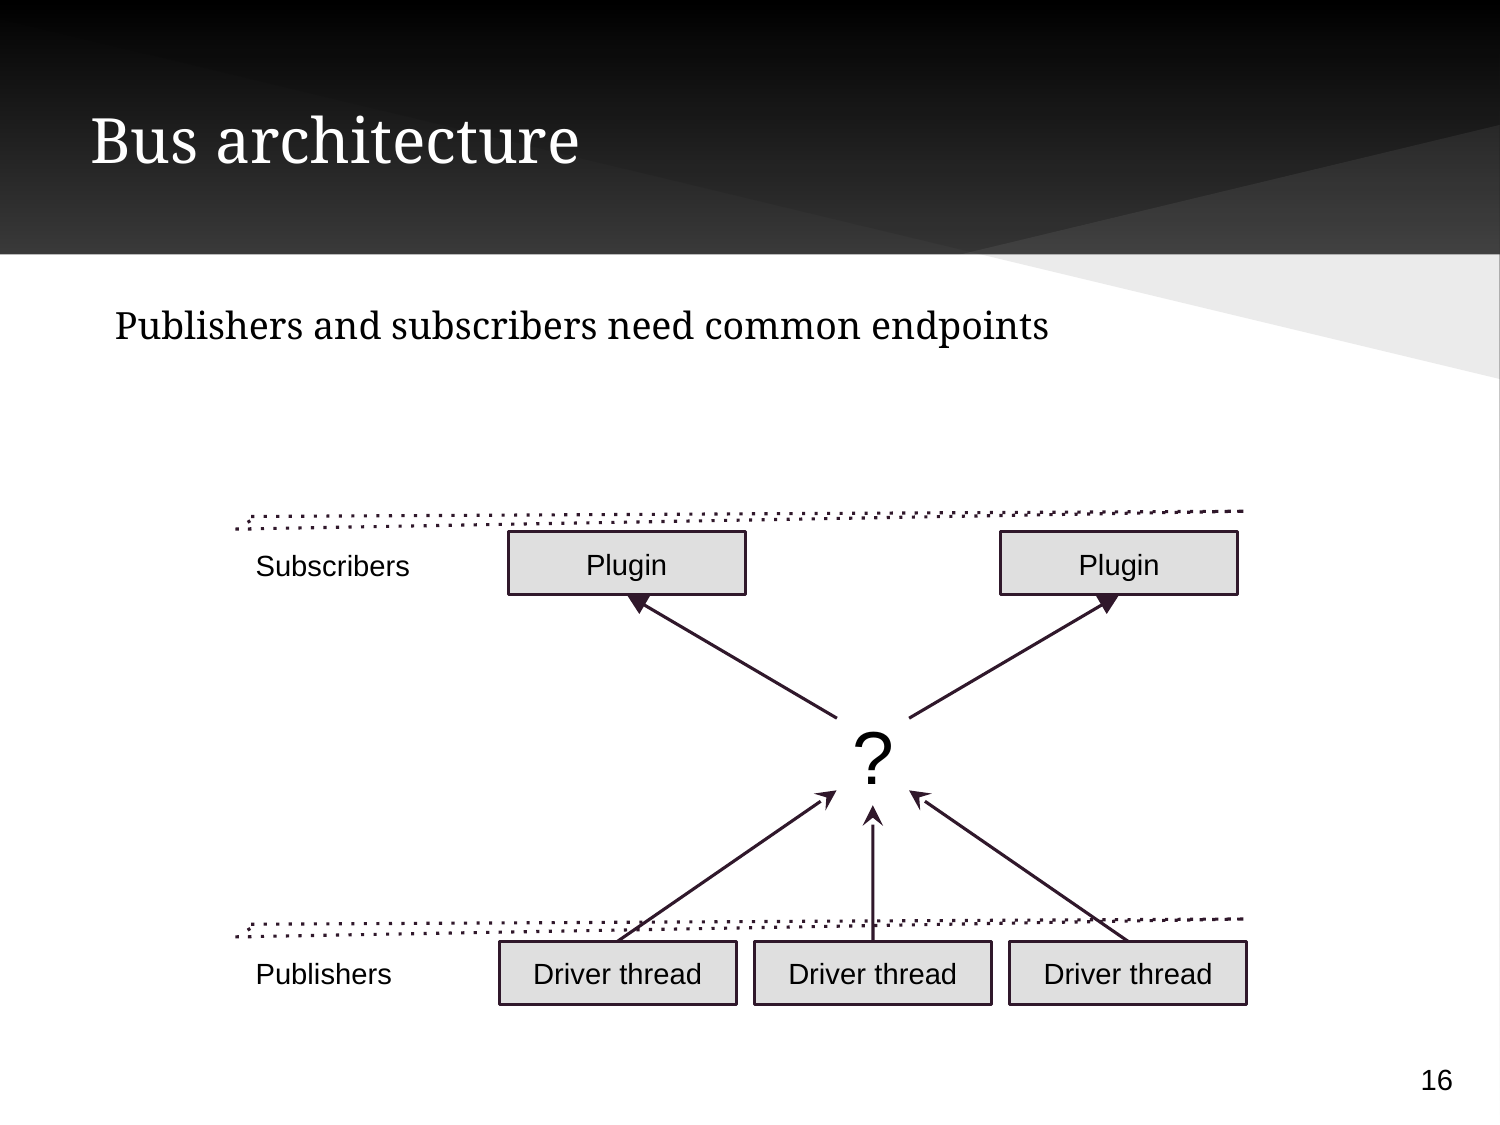

Bus architecture
# Publishers and subscribers need common endpoints
Subscribers
Plugin
Plugin
?
Publishers
Driver thread
Driver thread
Driver thread
16